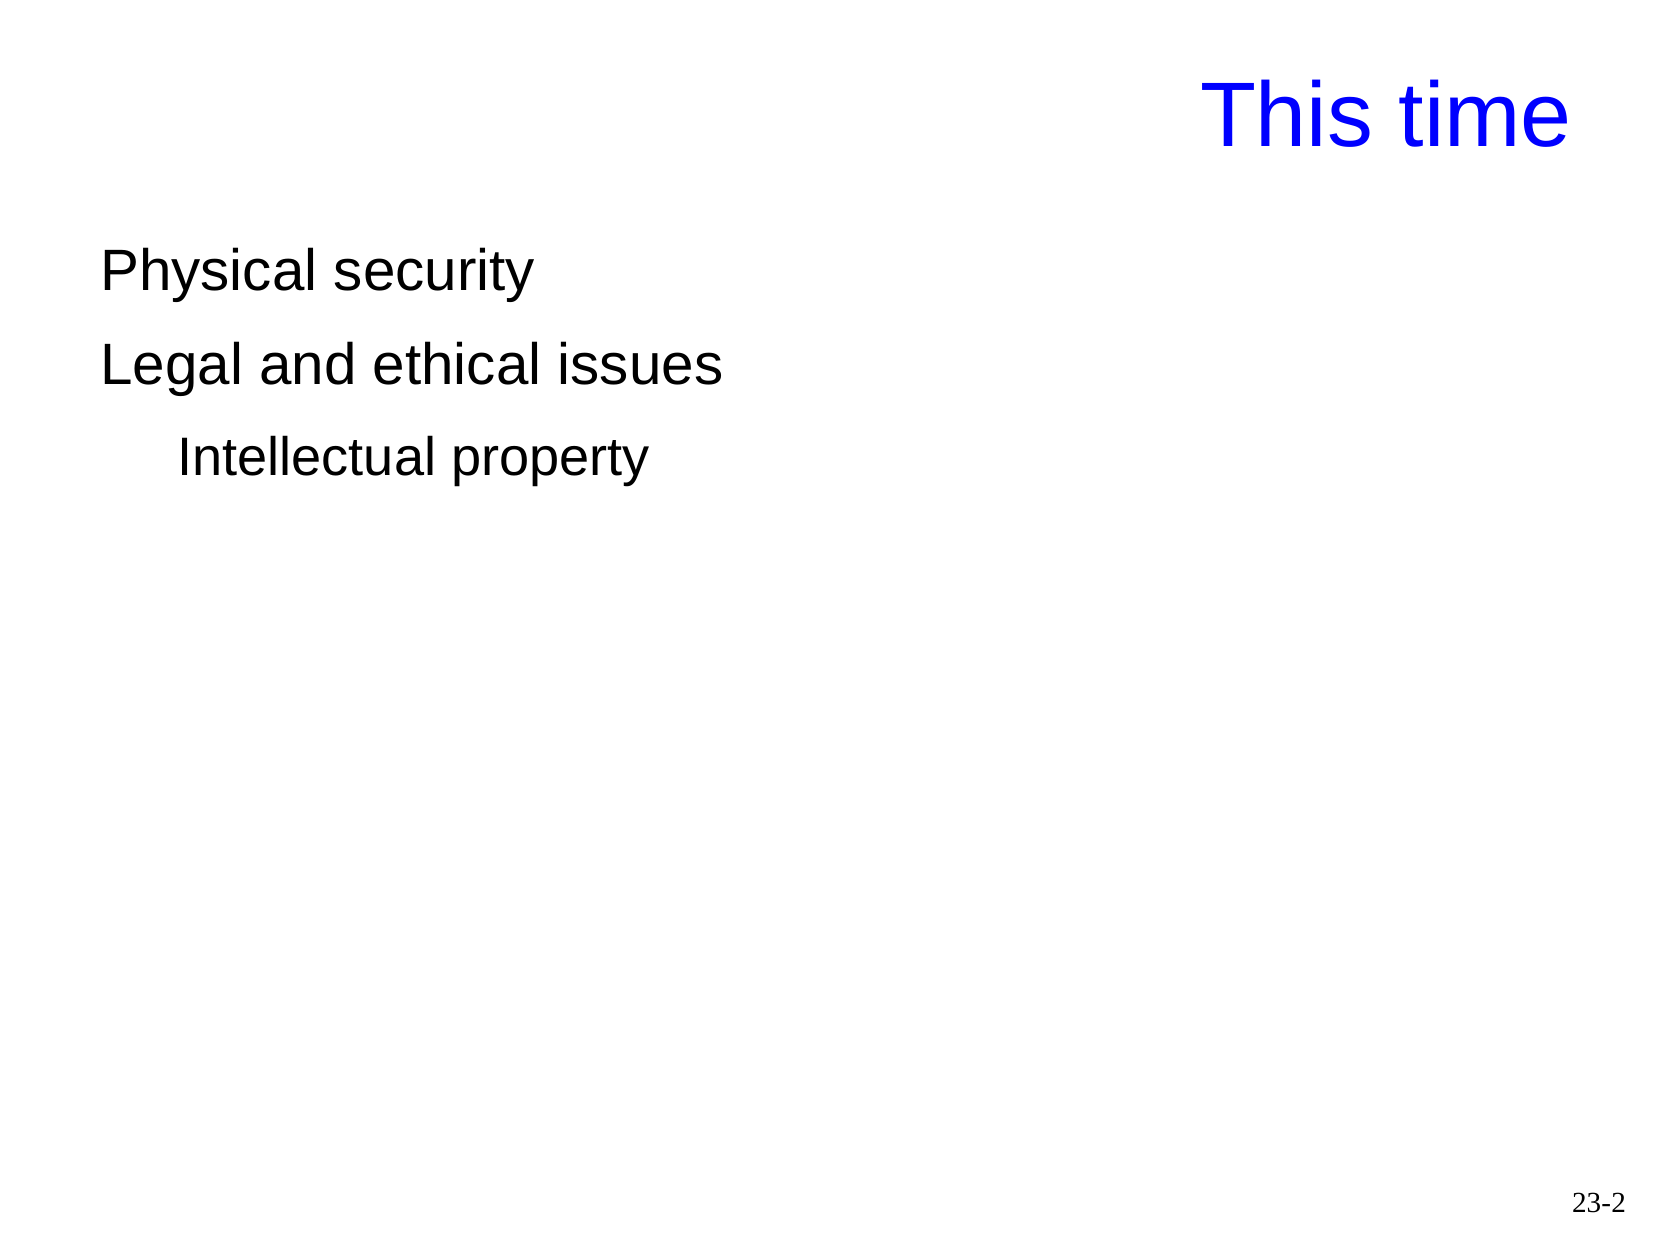

# This time
Physical security
Legal and ethical issues
Intellectual property